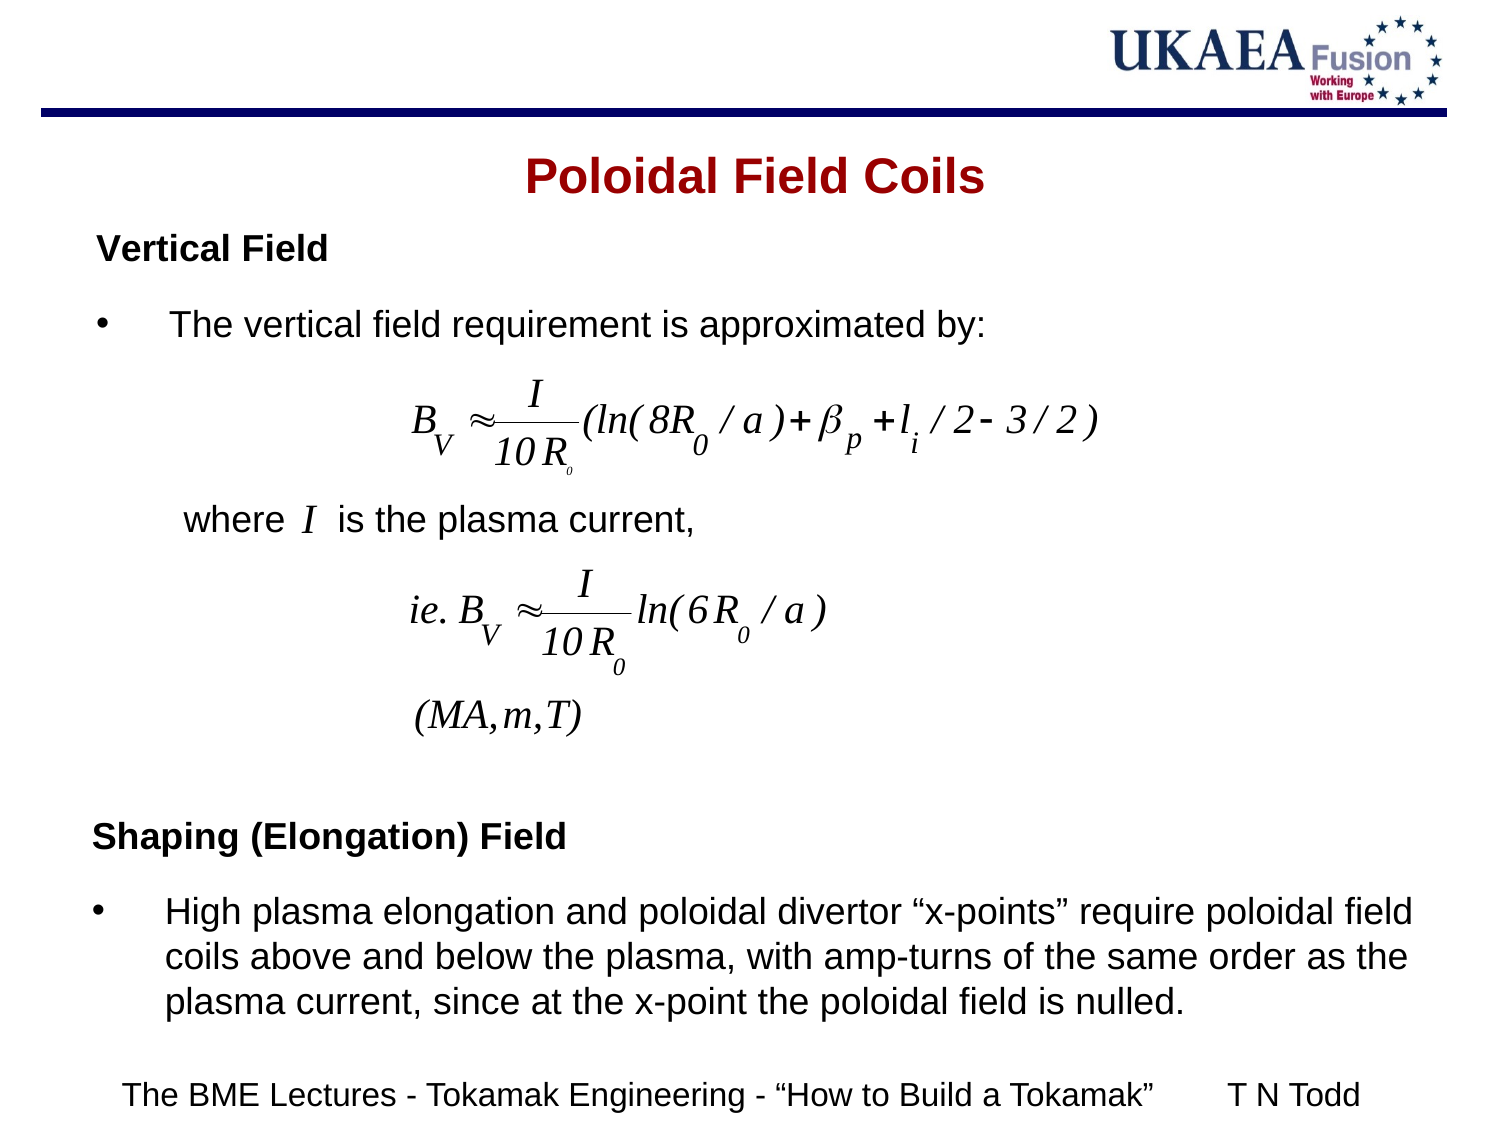

Poloidal Field Coils
Vertical Field
The vertical field requirement is approximated by:
where is the plasma current,
Shaping (Elongation) Field
High plasma elongation and poloidal divertor “x-points” require poloidal field coils above and below the plasma, with amp-turns of the same order as the plasma current, since at the x-point the poloidal field is nulled.